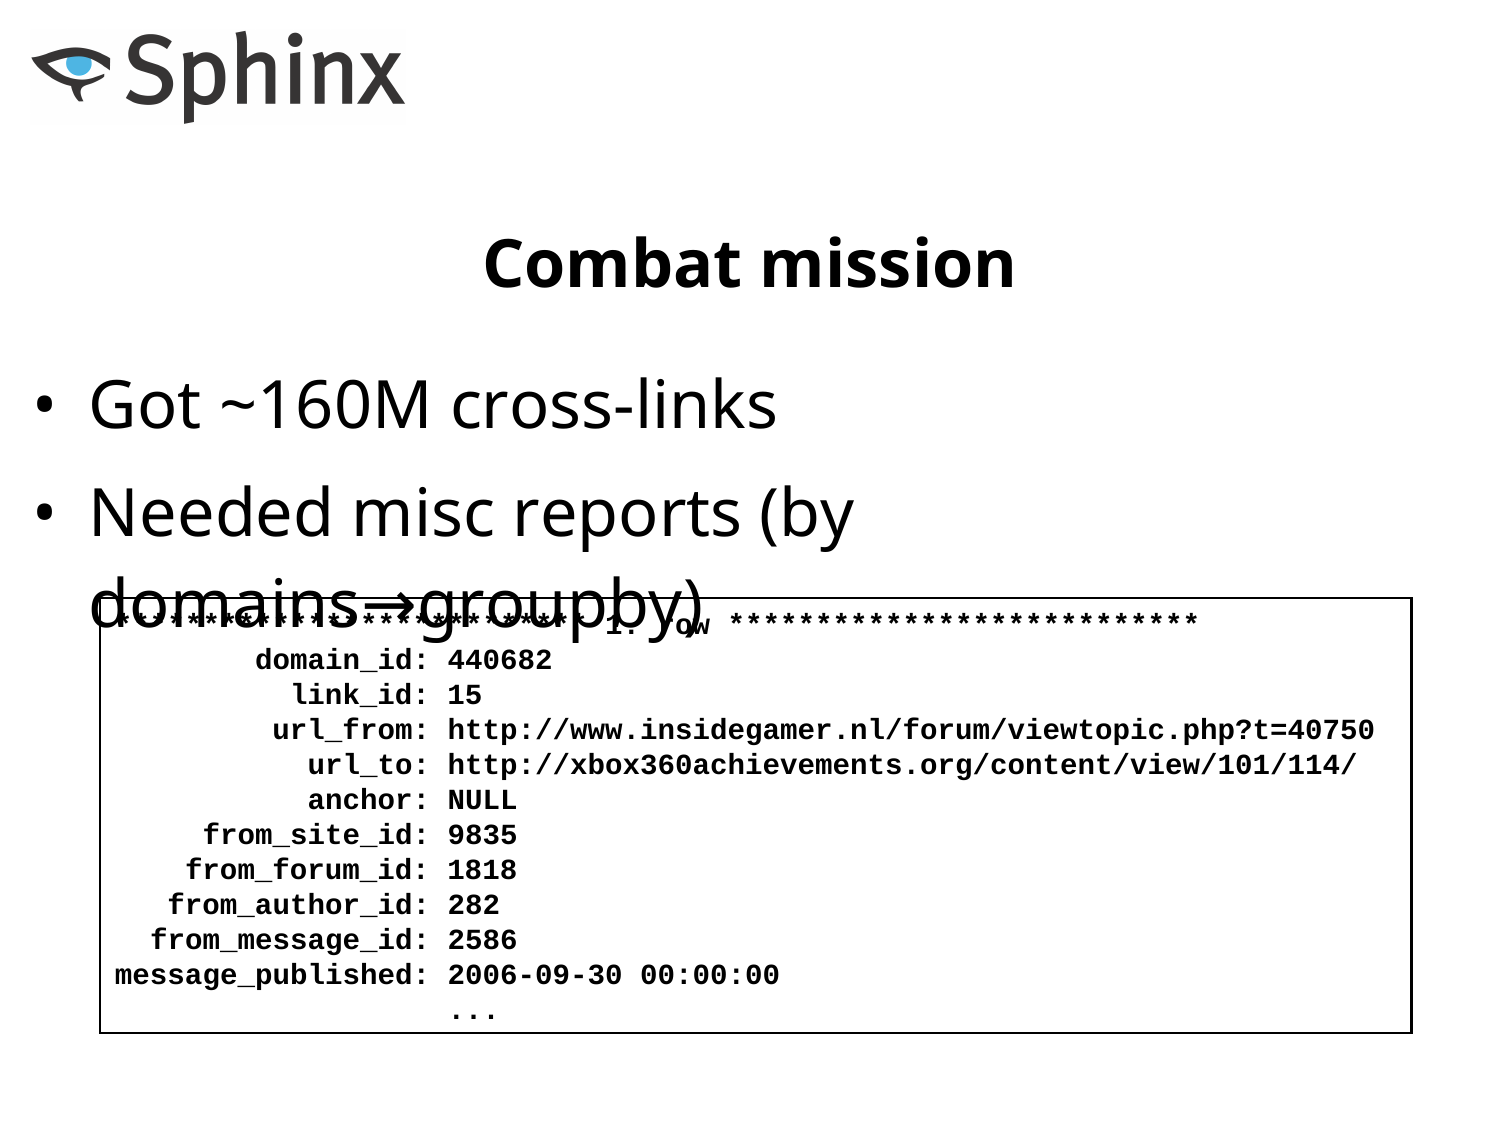

# Combat mission
Got ~160M cross-links
Needed misc reports (by domains→groupby)
*************************** 1. row ***************************
 domain_id: 440682
 link_id: 15
 url_from: http://www.insidegamer.nl/forum/viewtopic.php?t=40750
 url_to: http://xbox360achievements.org/content/view/101/114/
 anchor: NULL
 from_site_id: 9835
 from_forum_id: 1818
 from_author_id: 282
 from_message_id: 2586
message_published: 2006-09-30 00:00:00
 ...